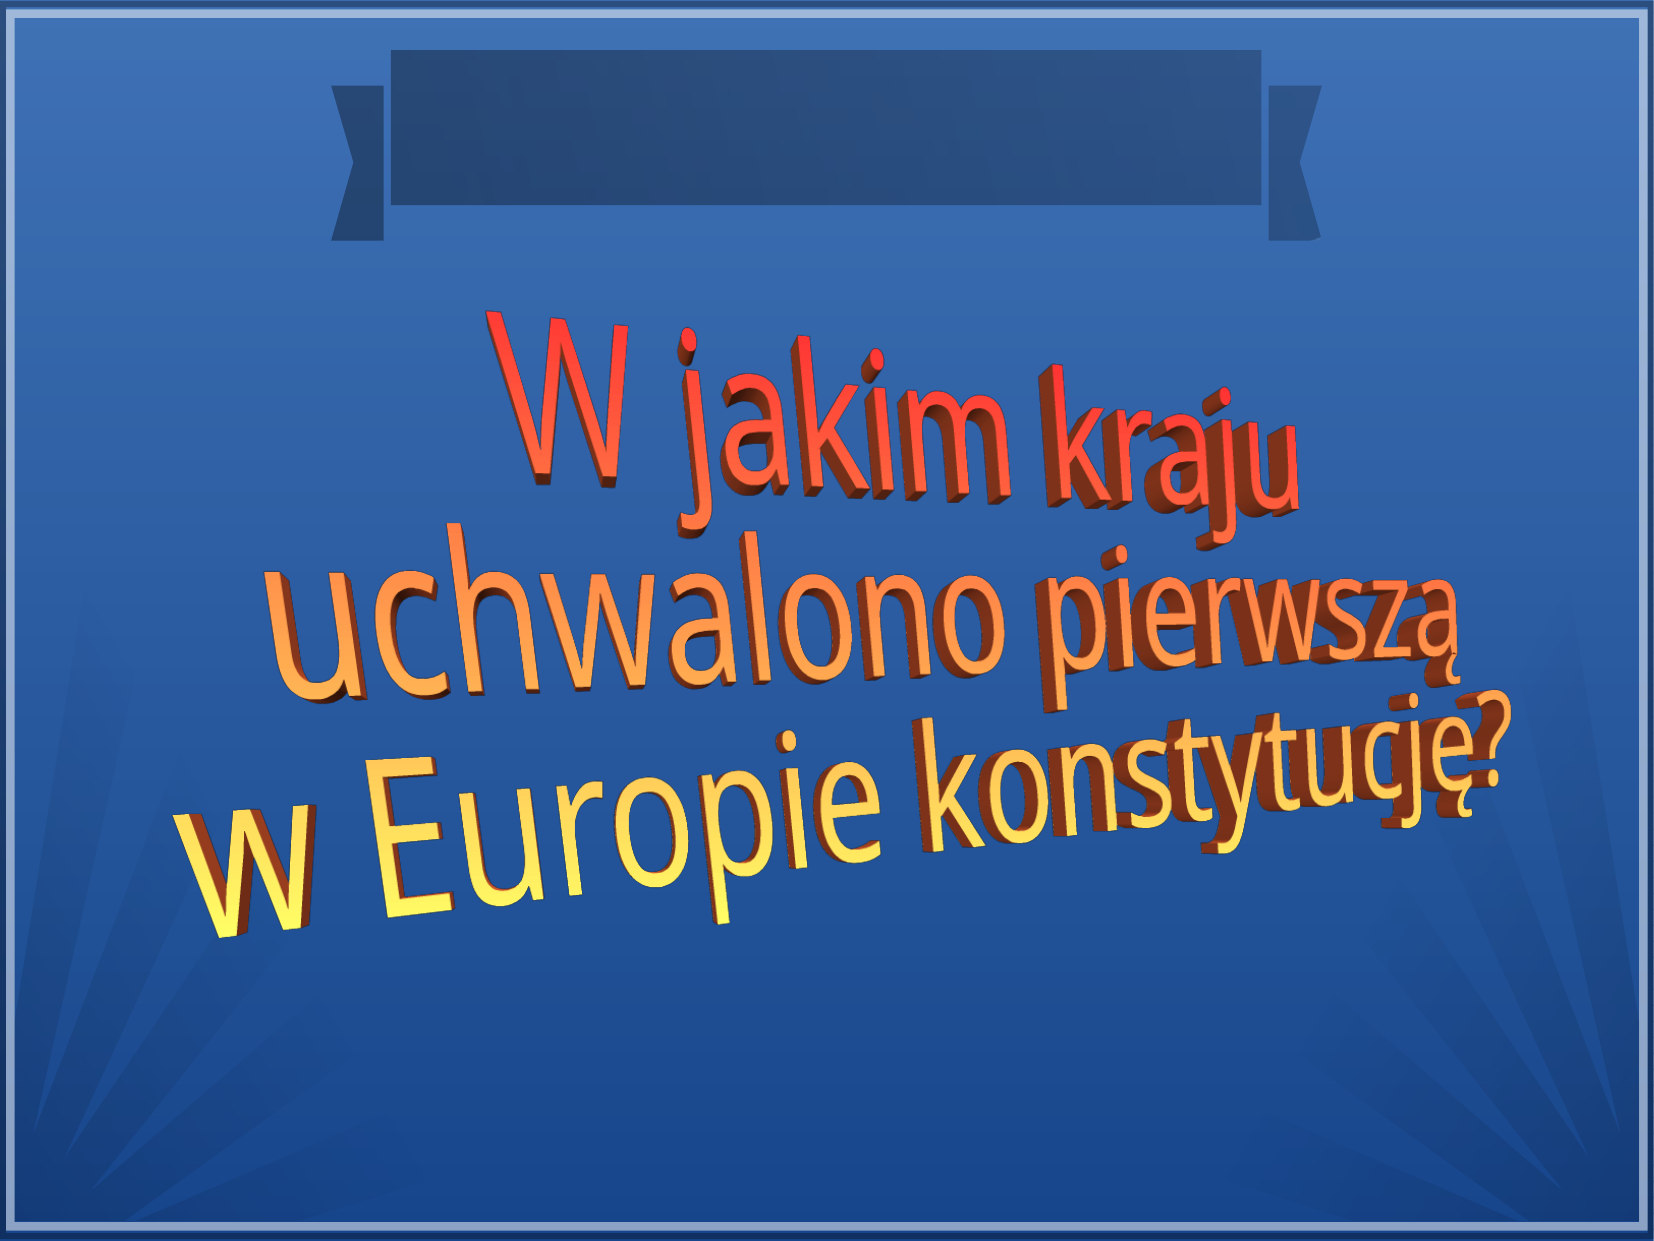

W jakim kraju
uchwalono pierwszą
w Europie konstytucję?